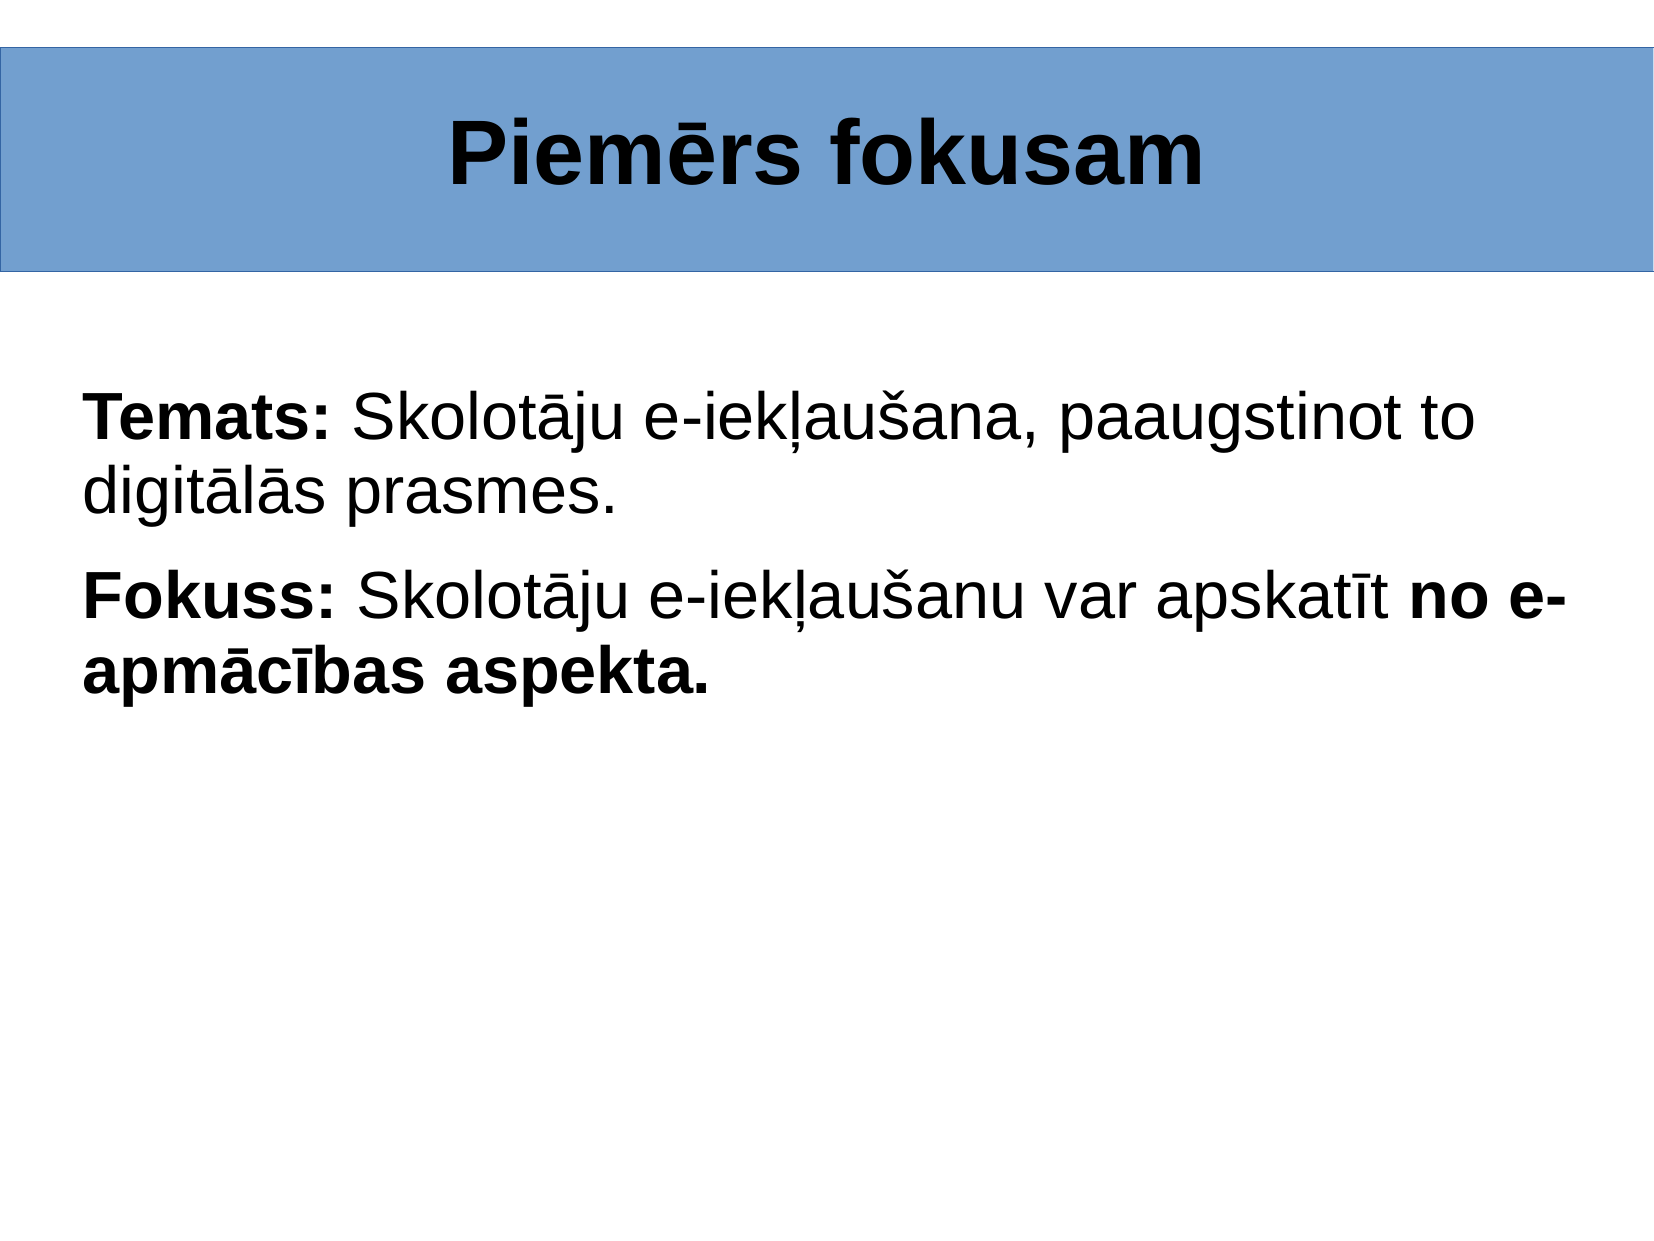

# Piemērs fokusam
Temats: Skolotāju e-iekļaušana, paaugstinot to digitālās prasmes.
Fokuss: Skolotāju e-iekļaušanu var apskatīt no e-apmācības aspekta.